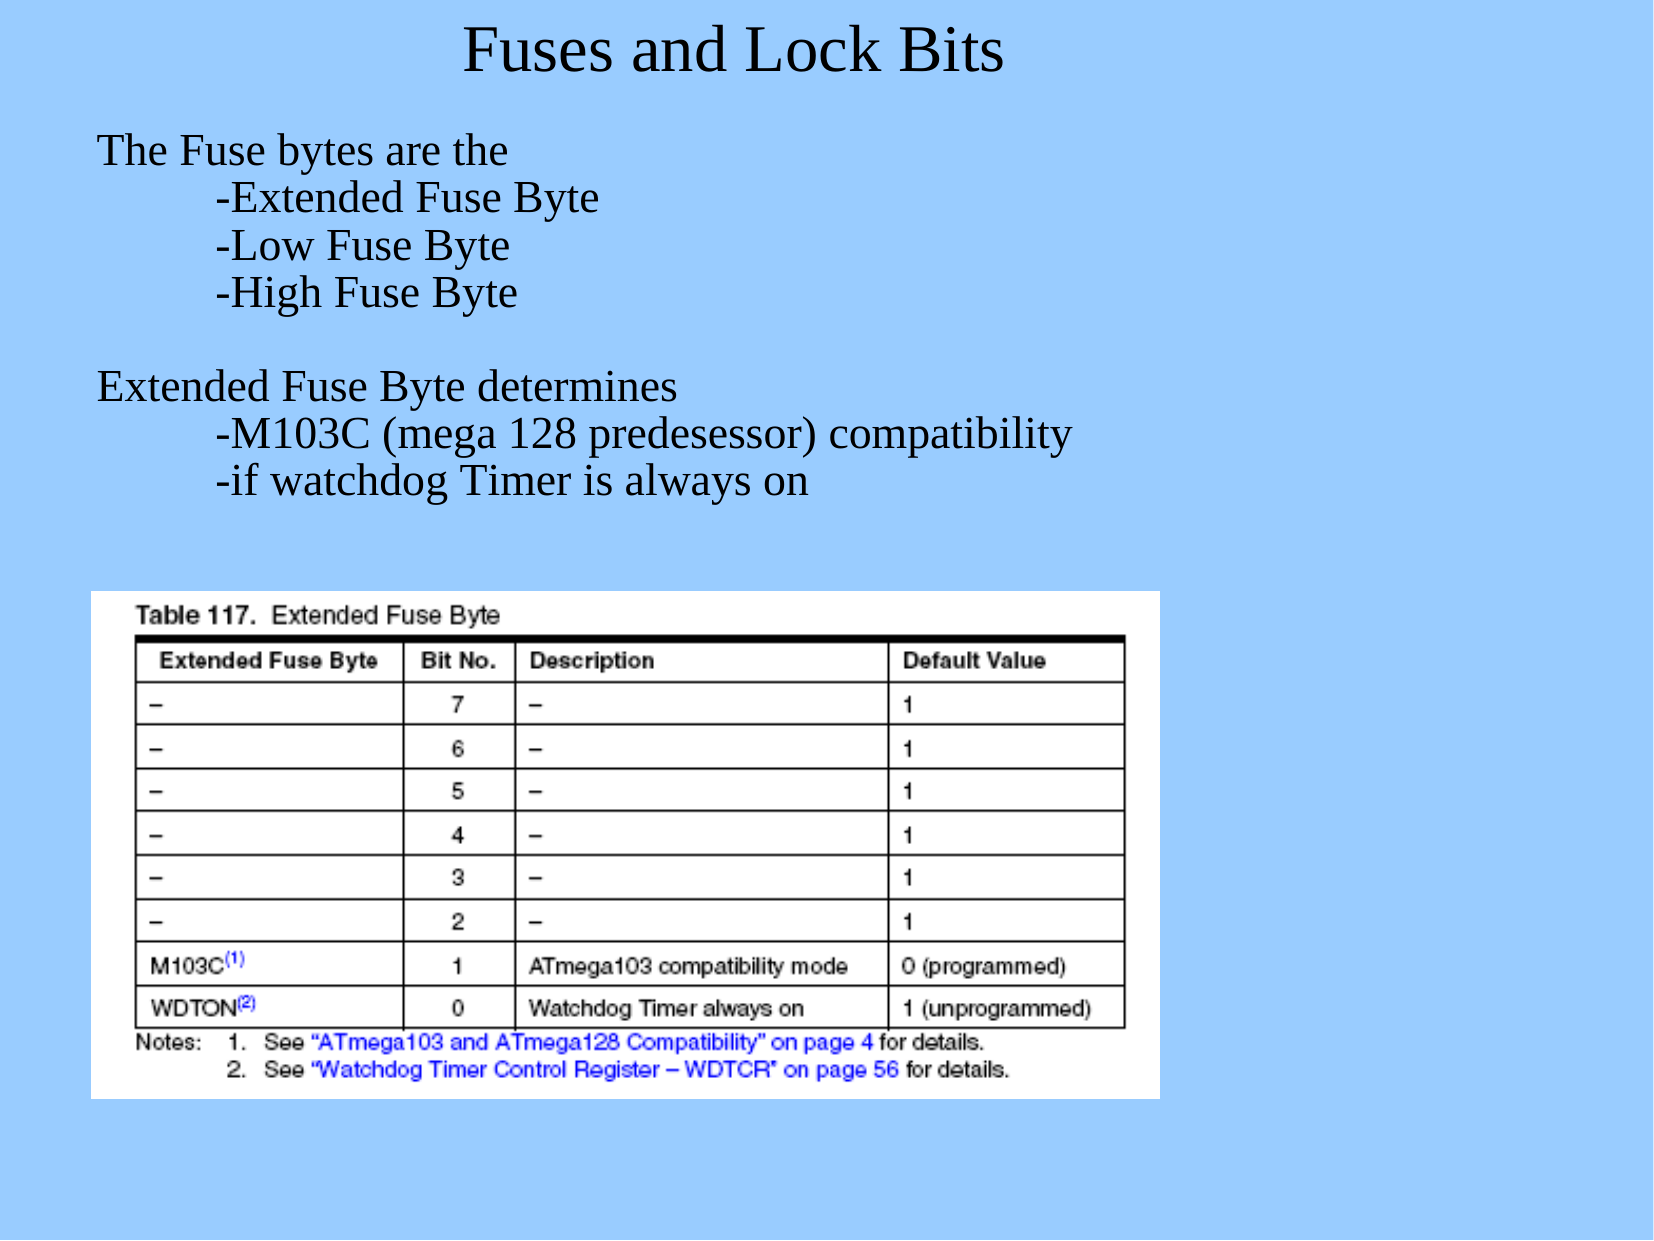

Fuses and Lock Bits
The Fuse bytes are the
	-Extended Fuse Byte
	-Low Fuse Byte
	-High Fuse Byte
Extended Fuse Byte determines
	-M103C (mega 128 predesessor) compatibility
	-if watchdog Timer is always on